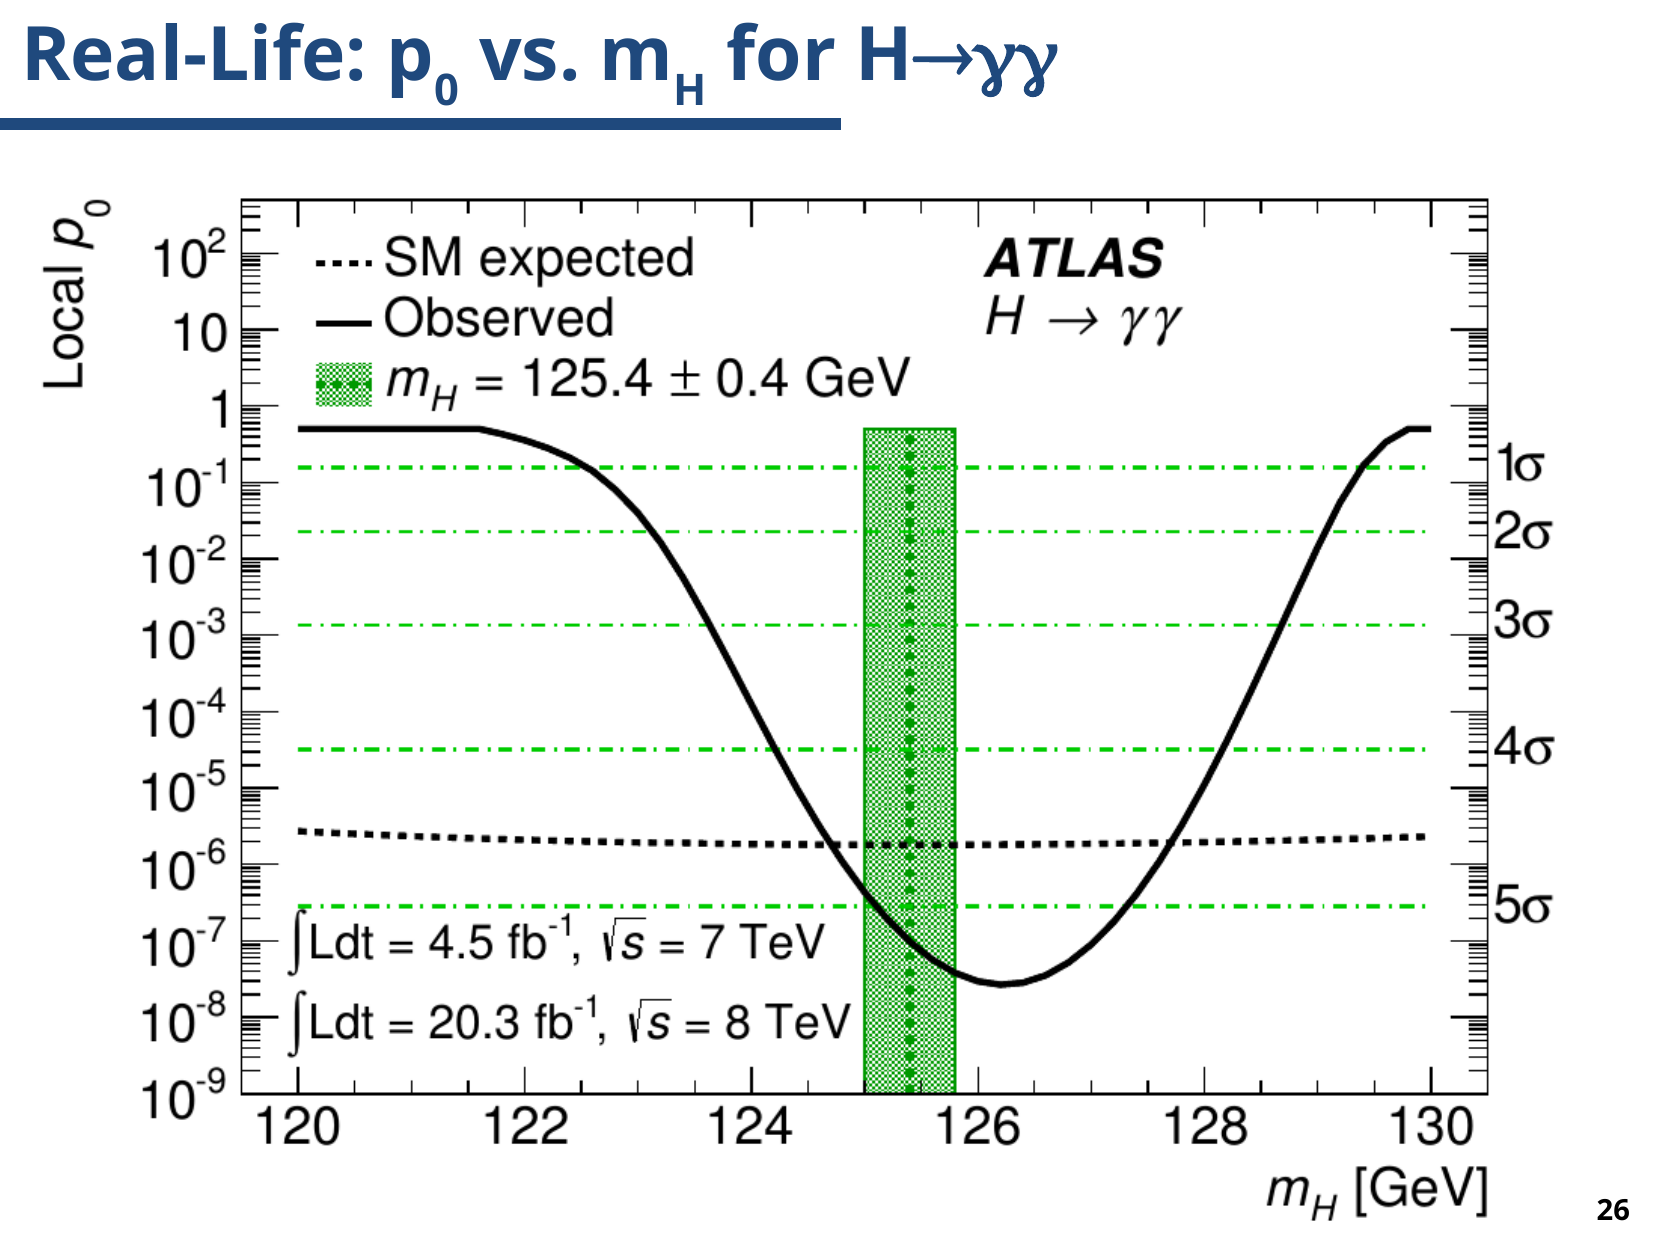

# Real-Life: p0 vs. mH for H®gg
26